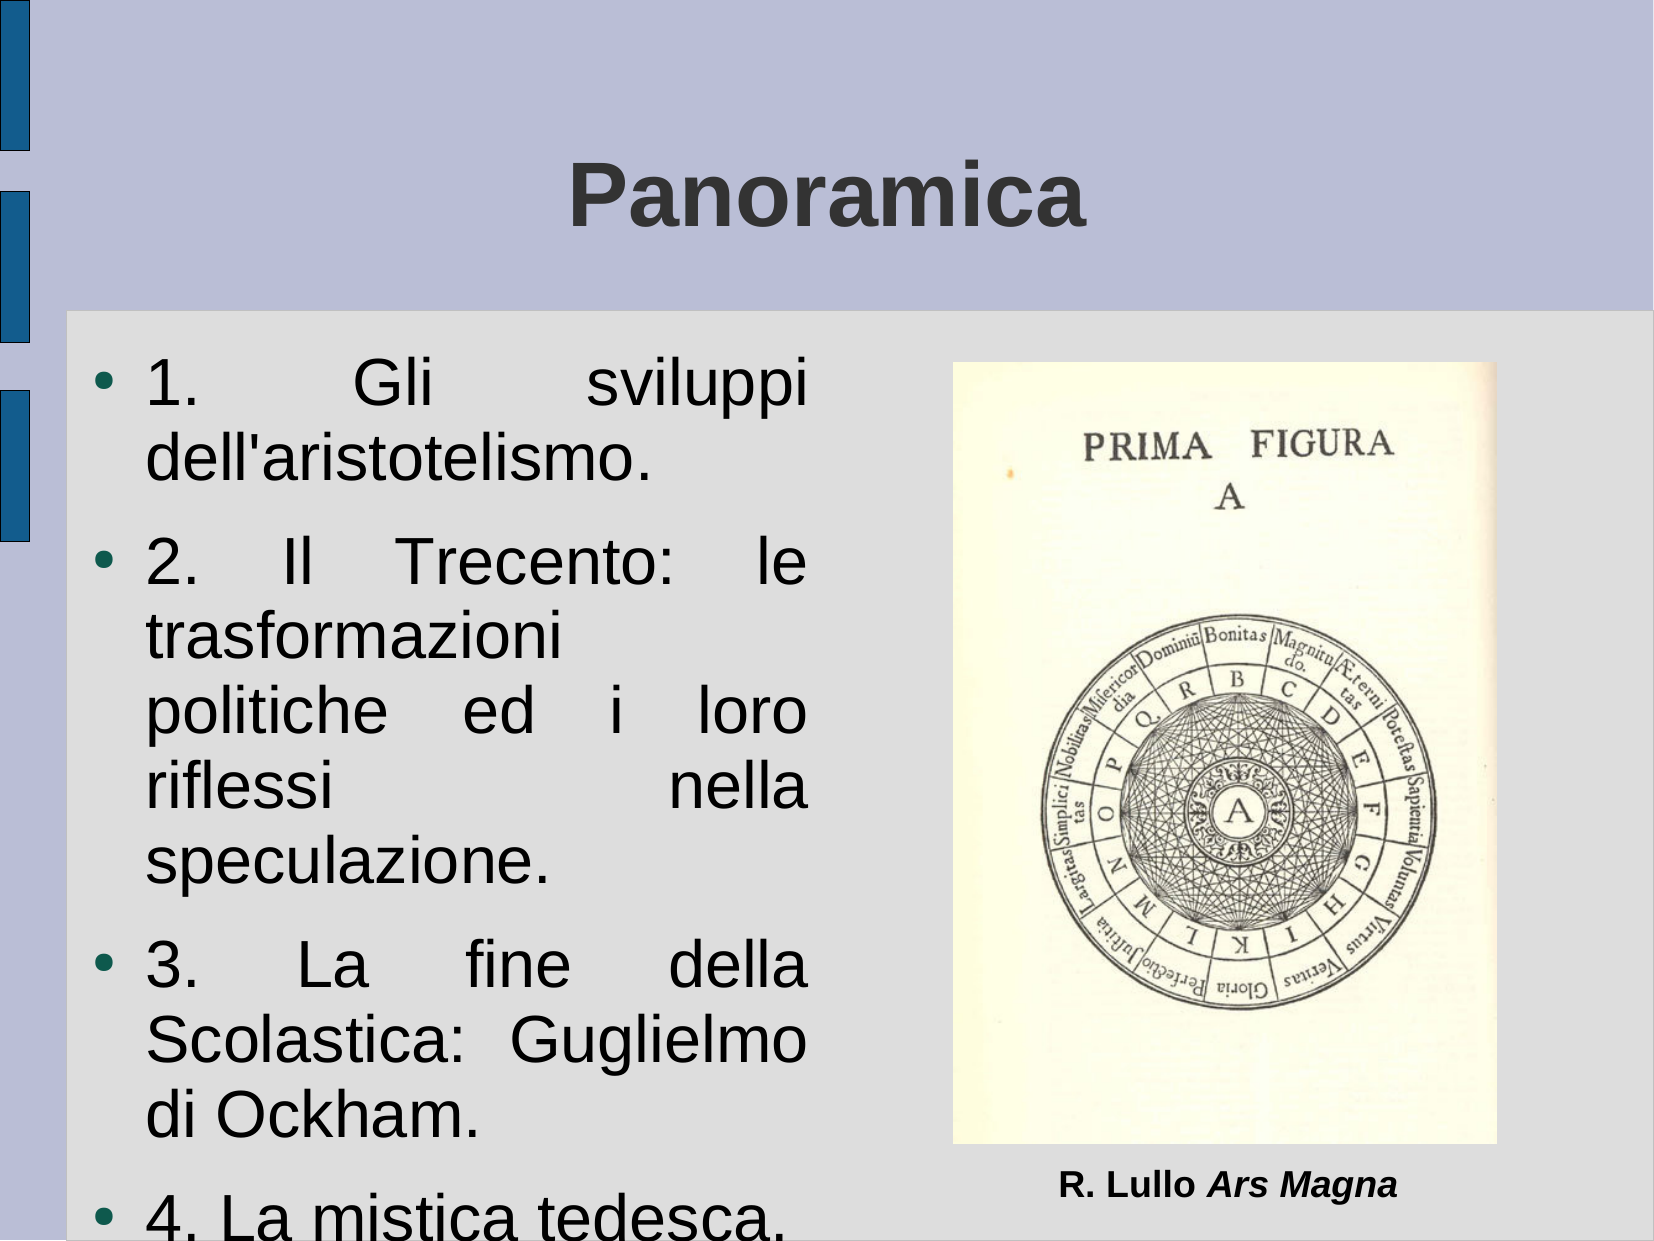

# Panoramica
1. Gli sviluppi dell'aristotelismo.
2. Il Trecento: le trasformazioni politiche ed i loro riflessi nella speculazione.
3. La fine della Scolastica: Guglielmo di Ockham.
4. La mistica tedesca.
R. Lullo Ars Magna